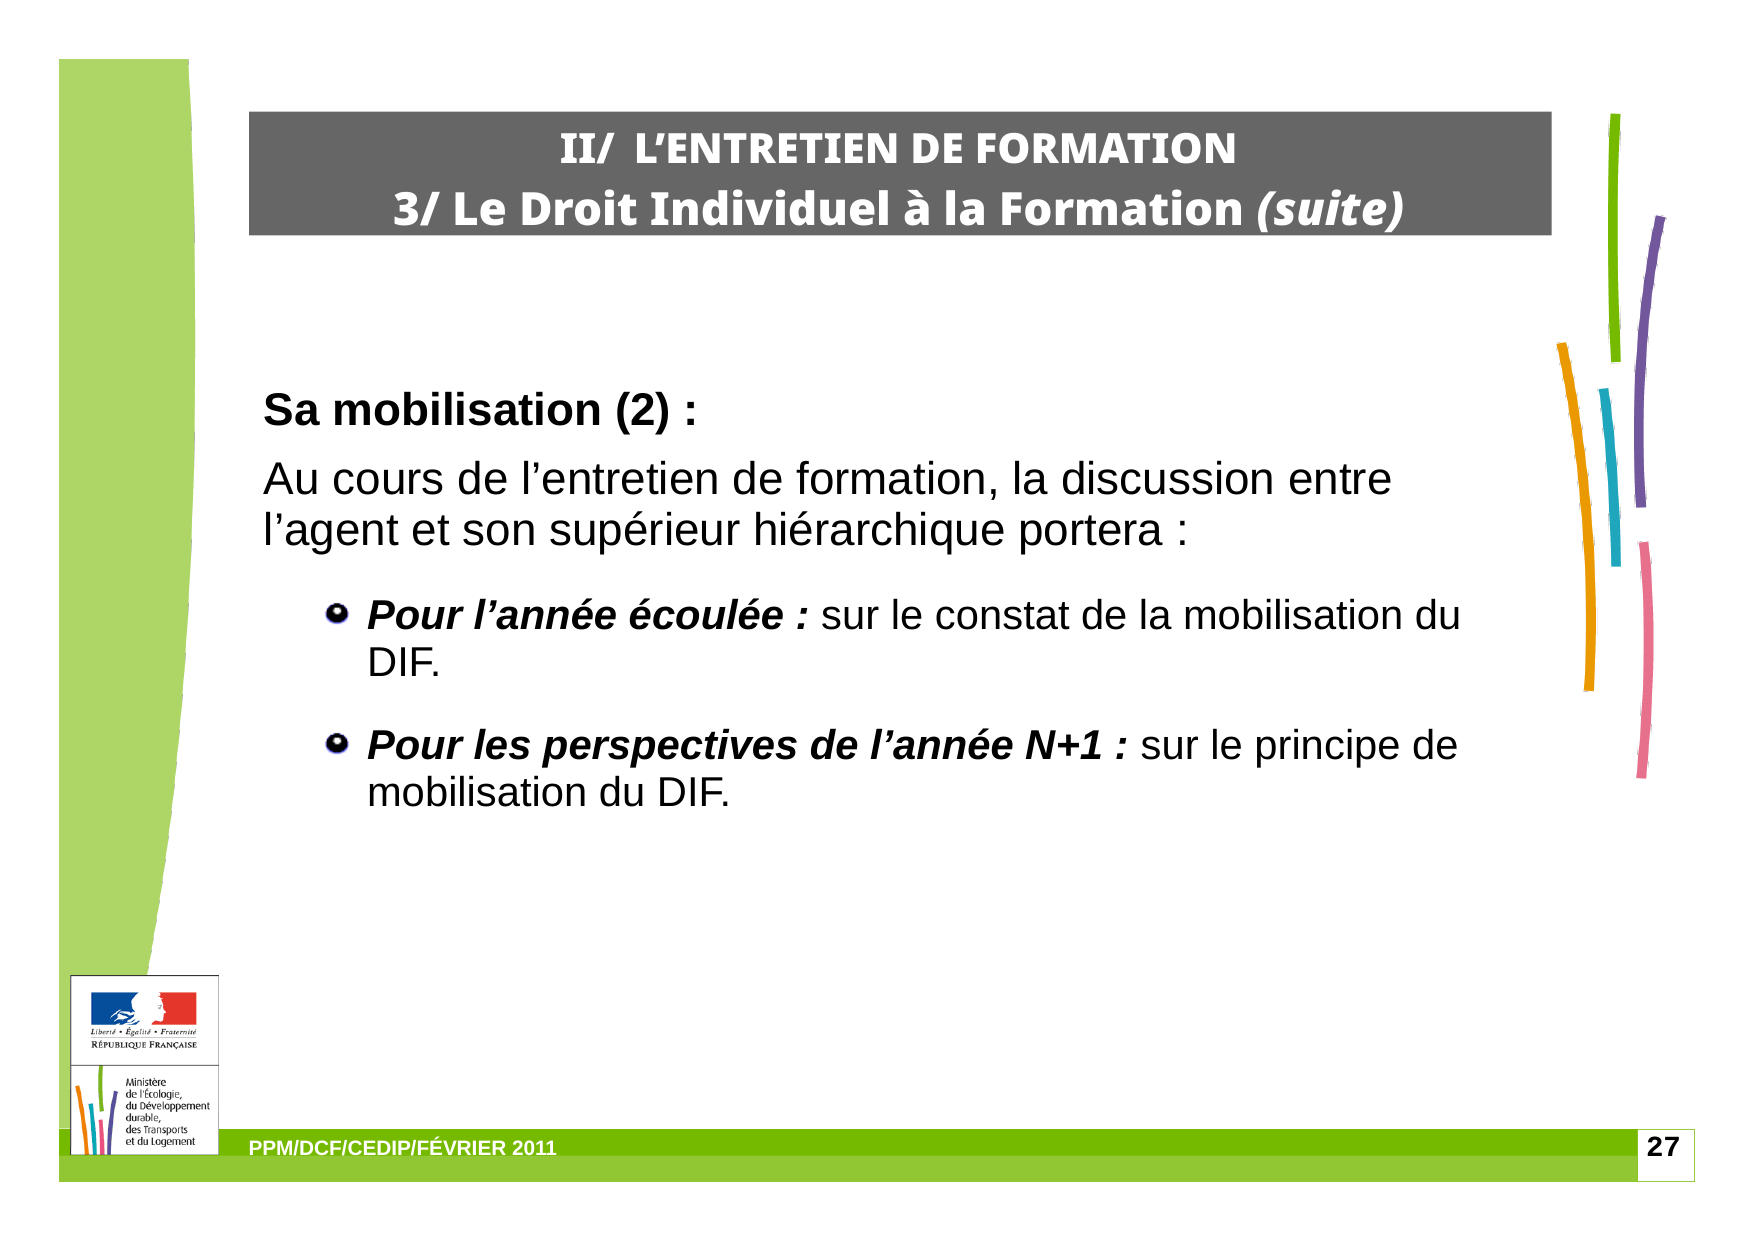

II/	L’ENTRETIEN DE FORMATION
3/ Le Droit Individuel à la Formation (suite)
Sa mobilisation (2) :
Au cours de l’entretien de formation, la discussion entre l’agent et son supérieur hiérarchique portera :
Pour l’année écoulée : sur le constat de la mobilisation du DIF.
Pour les perspectives de l’année N+1 : sur le principe de mobilisation du DIF.
PPM/DCF/CEDIP/FÉVRIER 2011
27